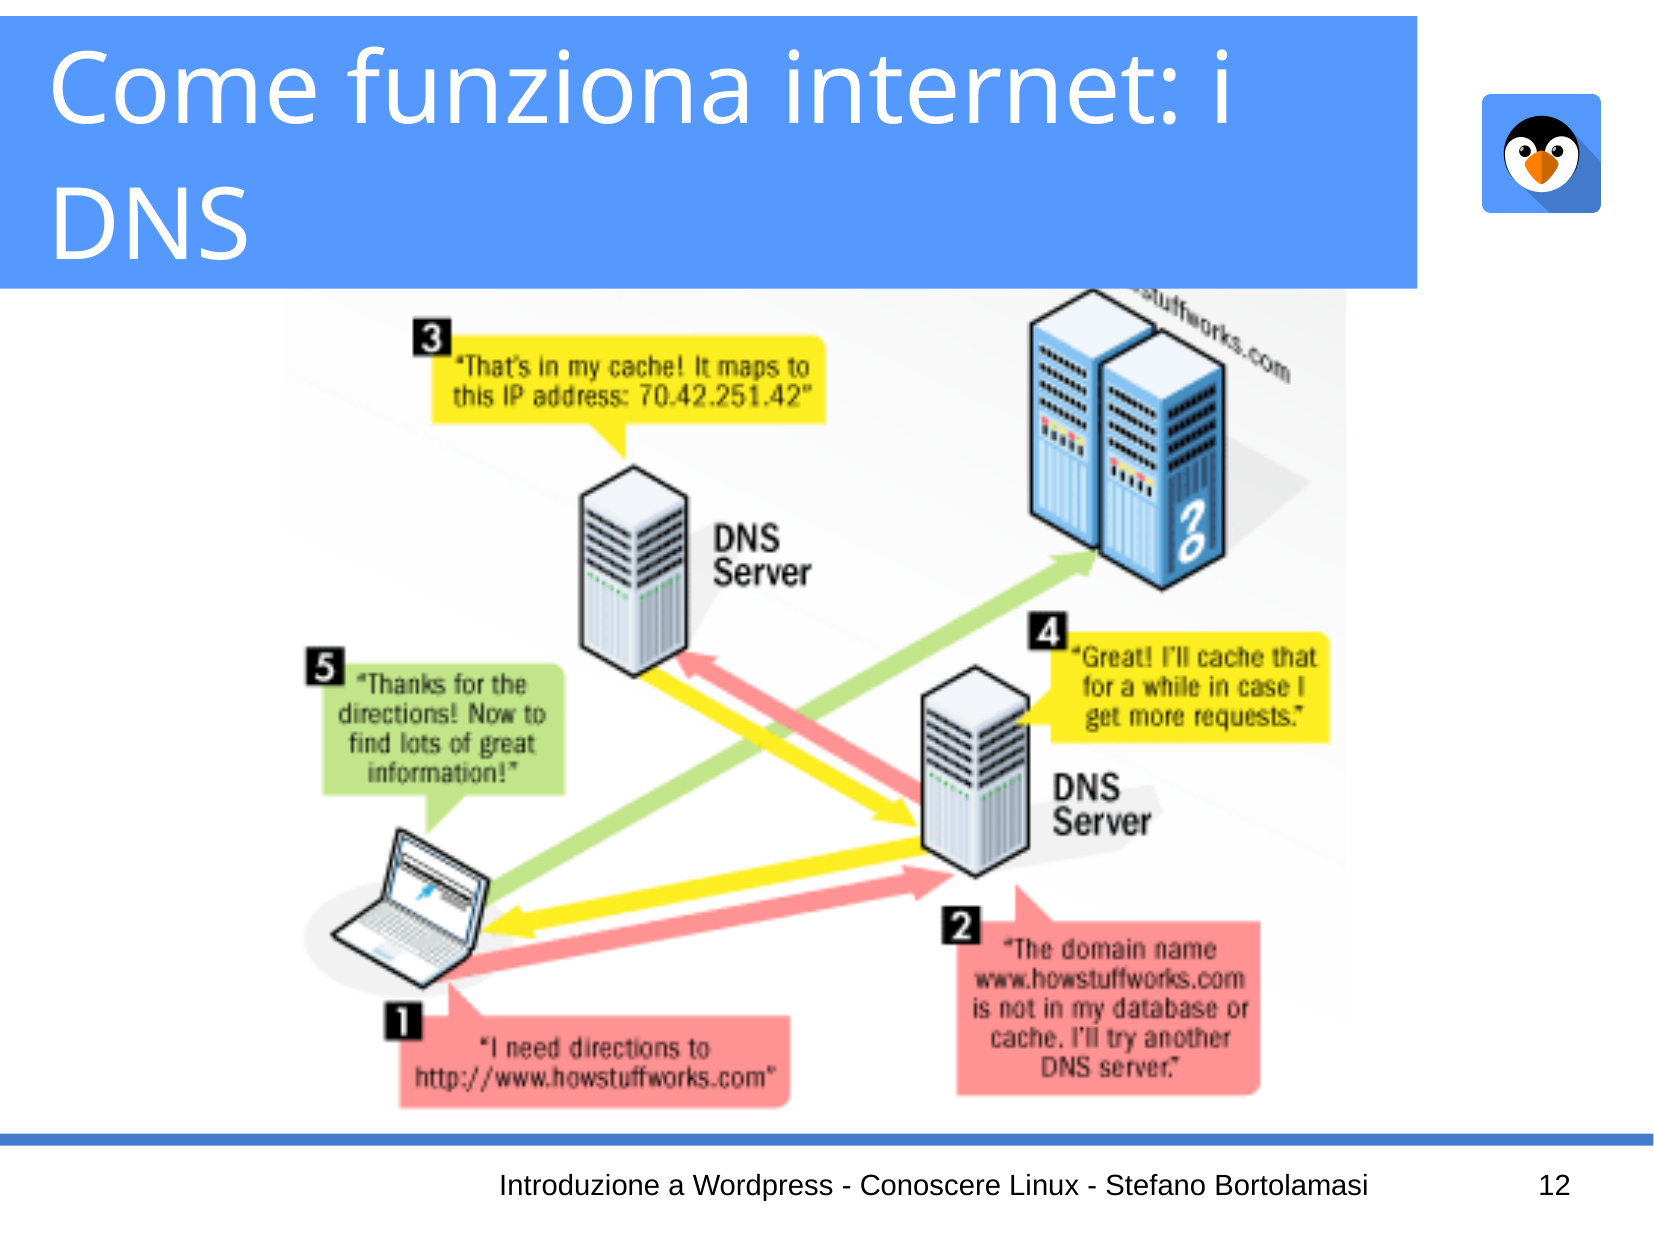

# Come funziona internet: i DNS
Introduzione a Wordpress - Conoscere Linux - Stefano Bortolamasi
12